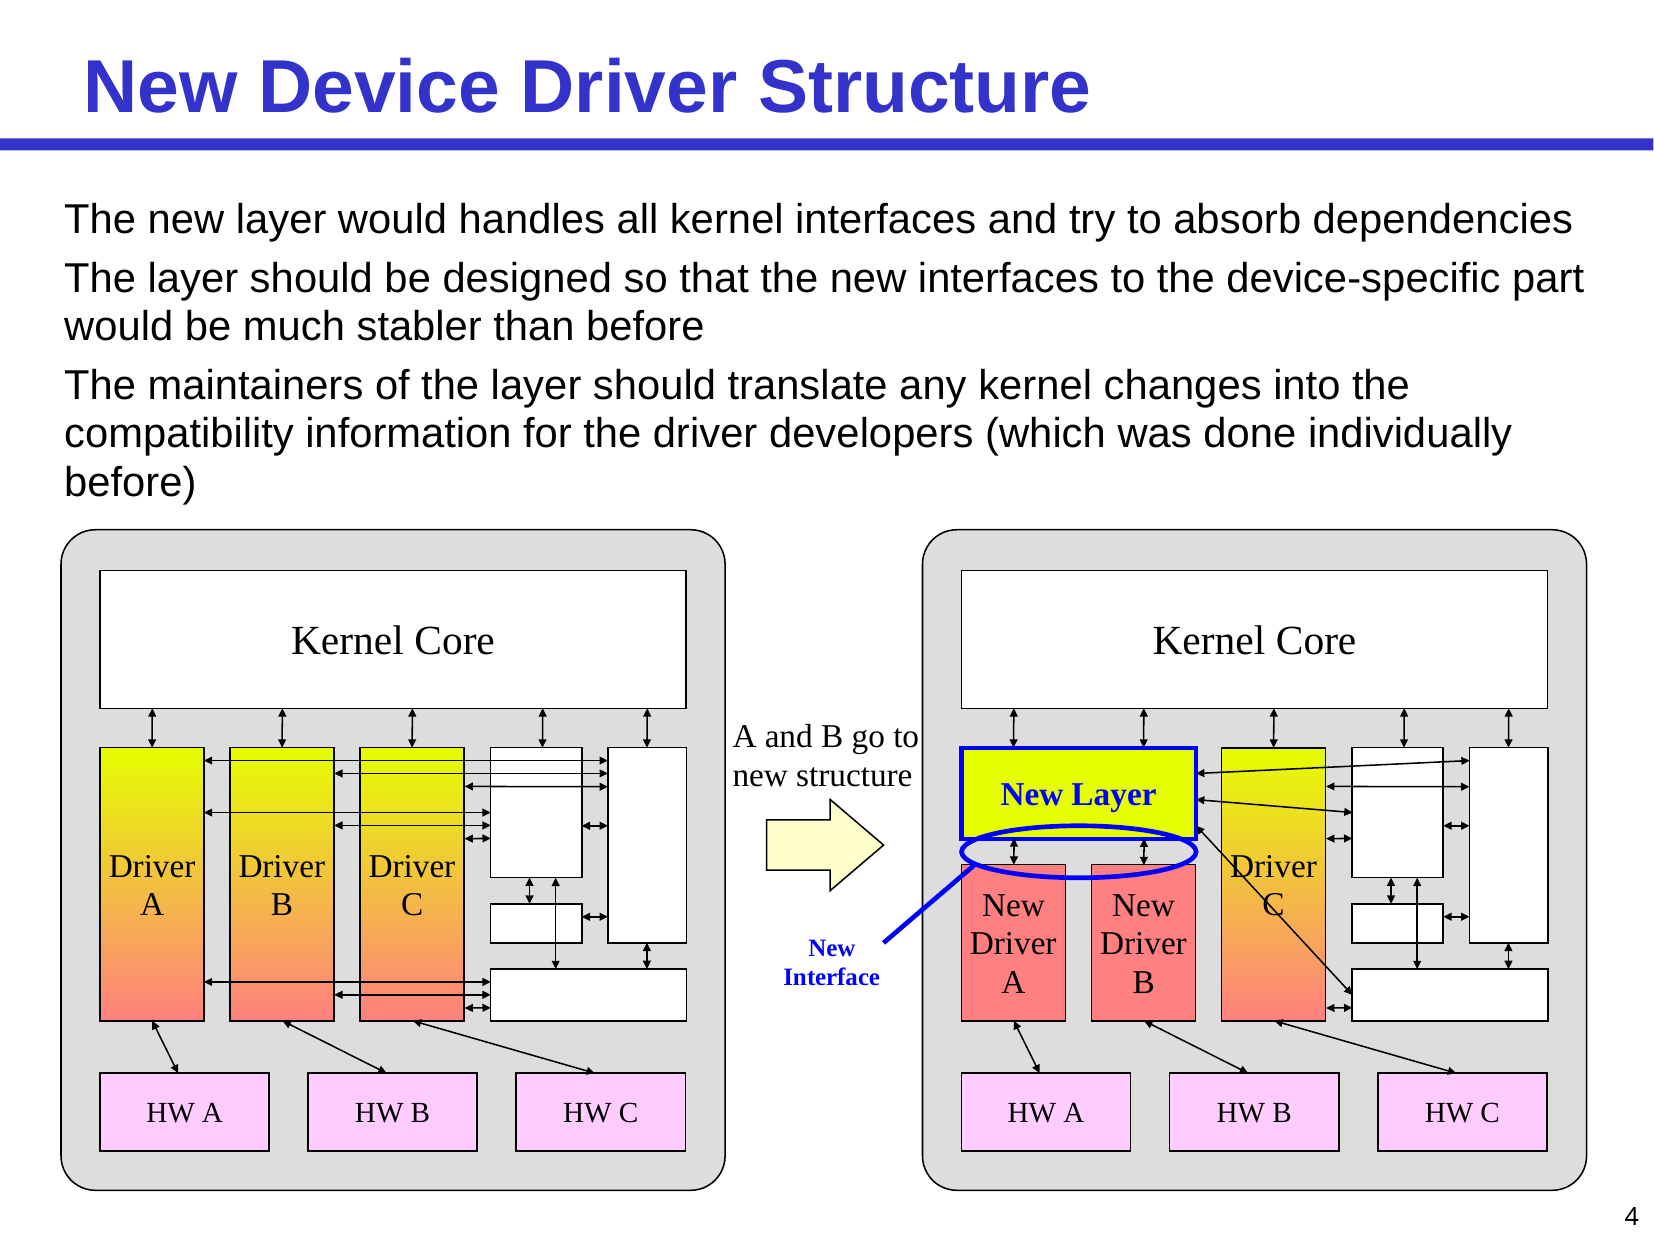

# New Device Driver Structure
The new layer would handles all kernel interfaces and try to absorb dependencies
The layer should be designed so that the new interfaces to the device-specific part would be much stabler than before
The maintainers of the layer should translate any kernel changes into the compatibility information for the driver developers (which was done individually before)
Kernel Core
Kernel Core
A and B go to new structure
Driver
A
Driver
B
Driver
C
New Layer
Driver
C
New
Driver
A
New
Driver
B
New
Interface
HW A
HW B
HW C
HW A
HW B
HW C